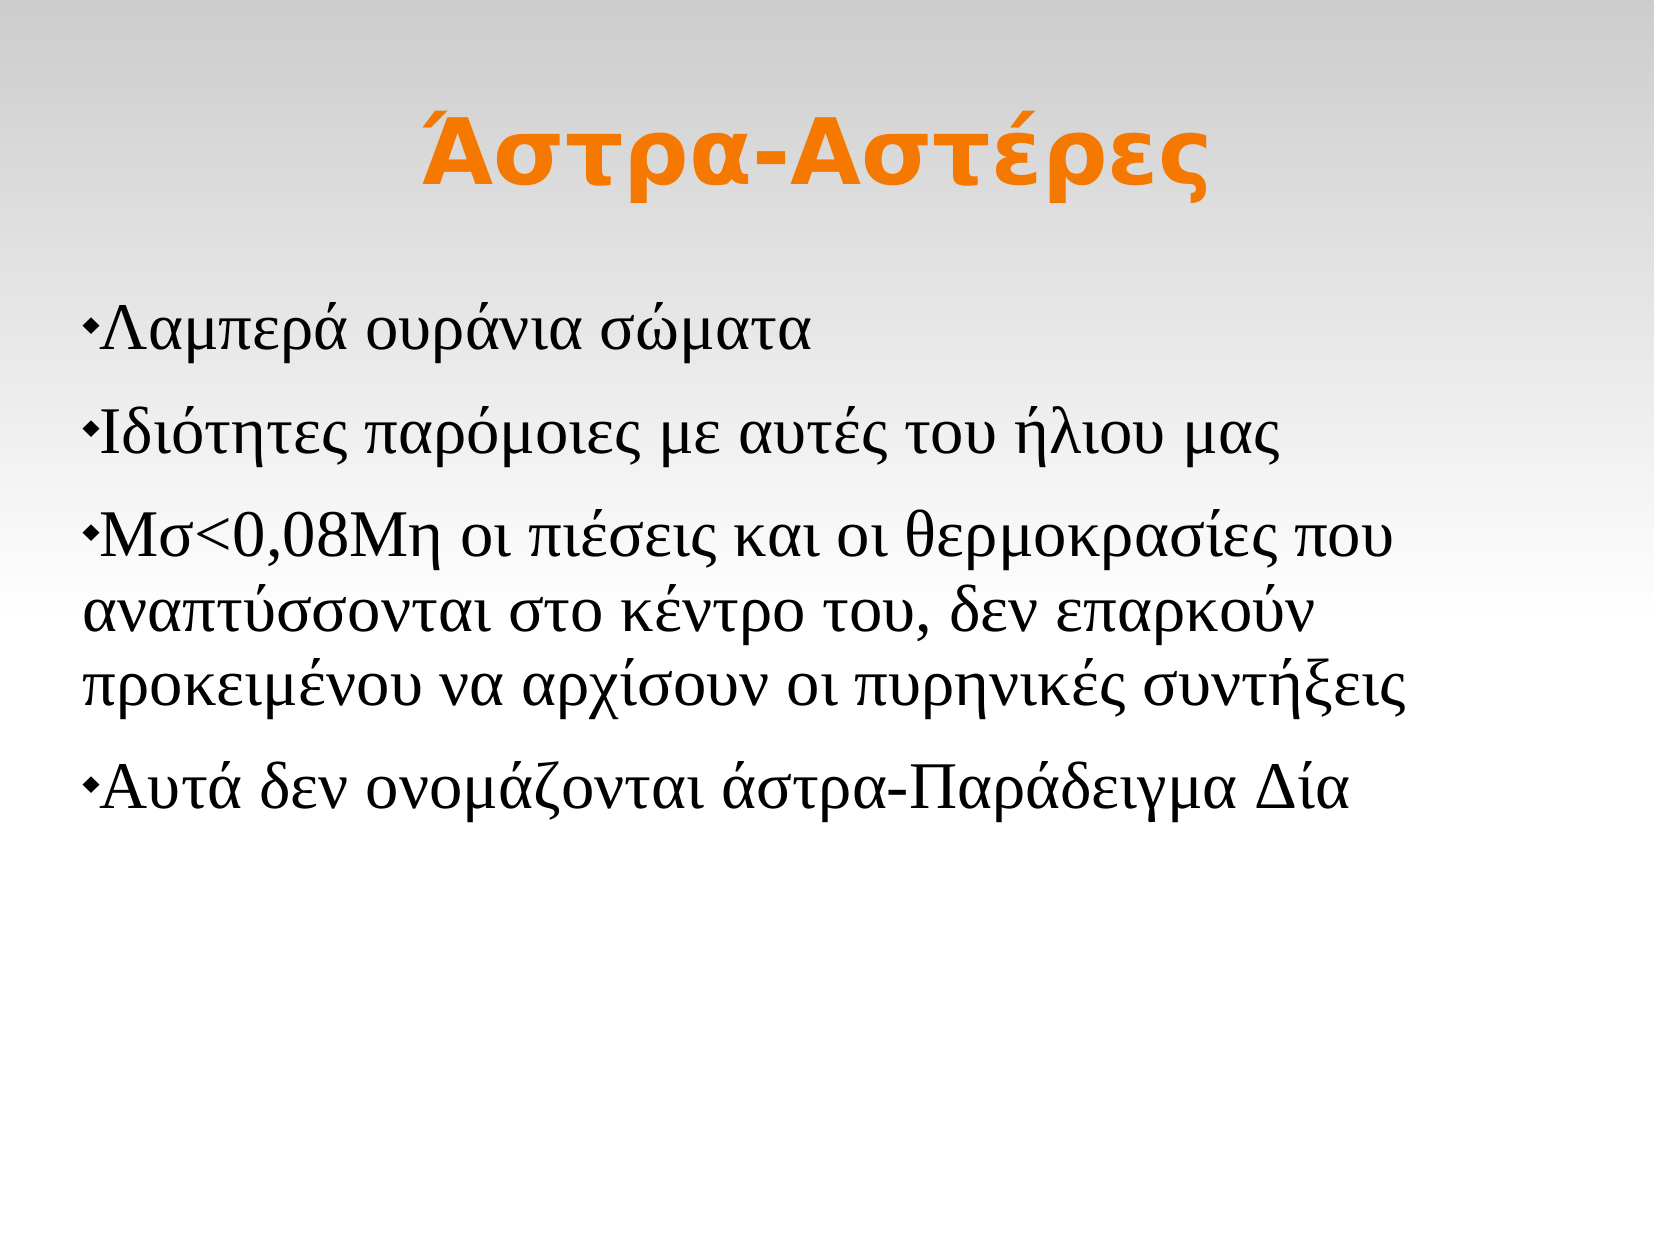

# Άστρα-Αστέρες
Λαμπερά ουράνια σώματα
Ιδιότητες παρόμοιες με αυτές του ήλιου μας
Μσ<0,08Μη oι πιέσεις και οι θερμοκρασίες που αναπτύσσονται στο κέντρο του, δεν επαρκούν προκειμένου να αρχίσουν οι πυρηνικές συντήξεις
Αυτά δεν ονομάζονται άστρα-Παράδειγμα Δία